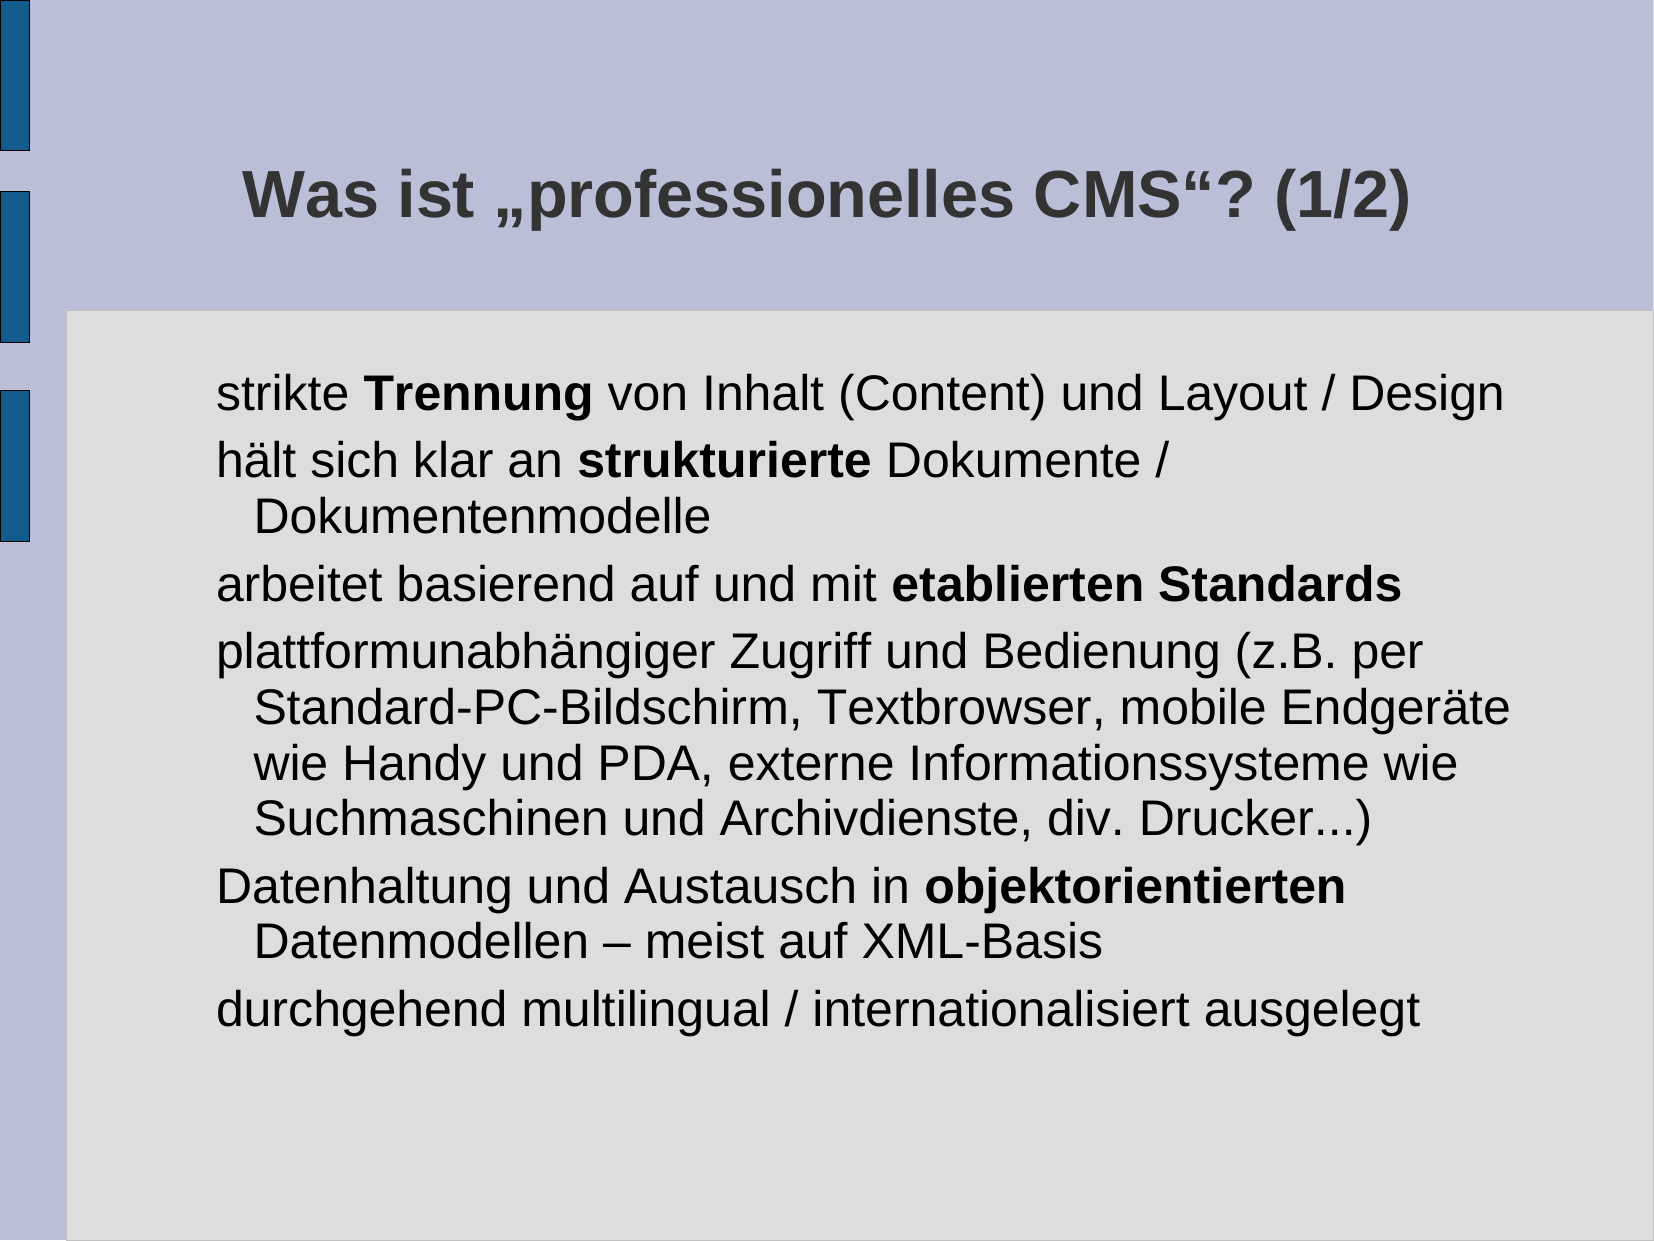

# Was ist „professionelles CMS“? (1/2)
strikte Trennung von Inhalt (Content) und Layout / Design
hält sich klar an strukturierte Dokumente / Dokumentenmodelle
arbeitet basierend auf und mit etablierten Standards
plattformunabhängiger Zugriff und Bedienung (z.B. per Standard-PC-Bildschirm, Textbrowser, mobile Endgeräte wie Handy und PDA, externe Informationssysteme wie Suchmaschinen und Archivdienste, div. Drucker...)
Datenhaltung und Austausch in objektorientierten Datenmodellen – meist auf XML-Basis
durchgehend multilingual / internationalisiert ausgelegt